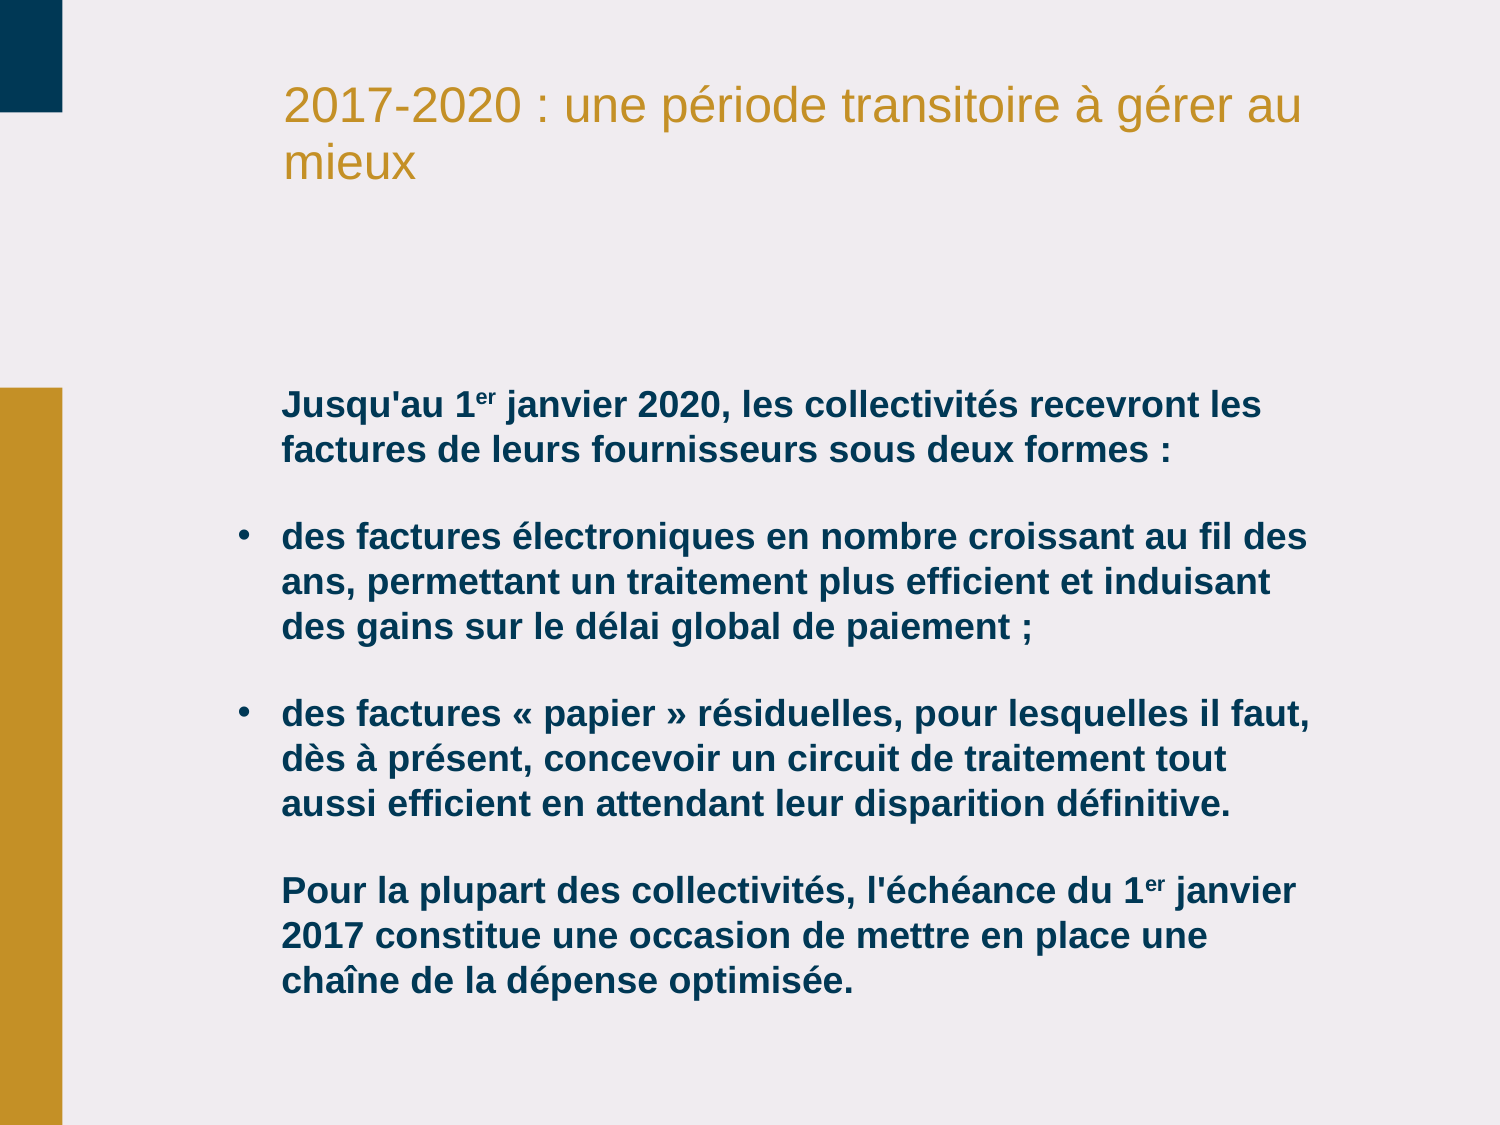

# 2017-2020 : une période transitoire à gérer au mieux
Jusqu'au 1er janvier 2020, les collectivités recevront les factures de leurs fournisseurs sous deux formes :
des factures électroniques en nombre croissant au fil des ans, permettant un traitement plus efficient et induisant des gains sur le délai global de paiement ;
des factures « papier » résiduelles, pour lesquelles il faut, dès à présent, concevoir un circuit de traitement tout aussi efficient en attendant leur disparition définitive.
Pour la plupart des collectivités, l'échéance du 1er janvier 2017 constitue une occasion de mettre en place une chaîne de la dépense optimisée.